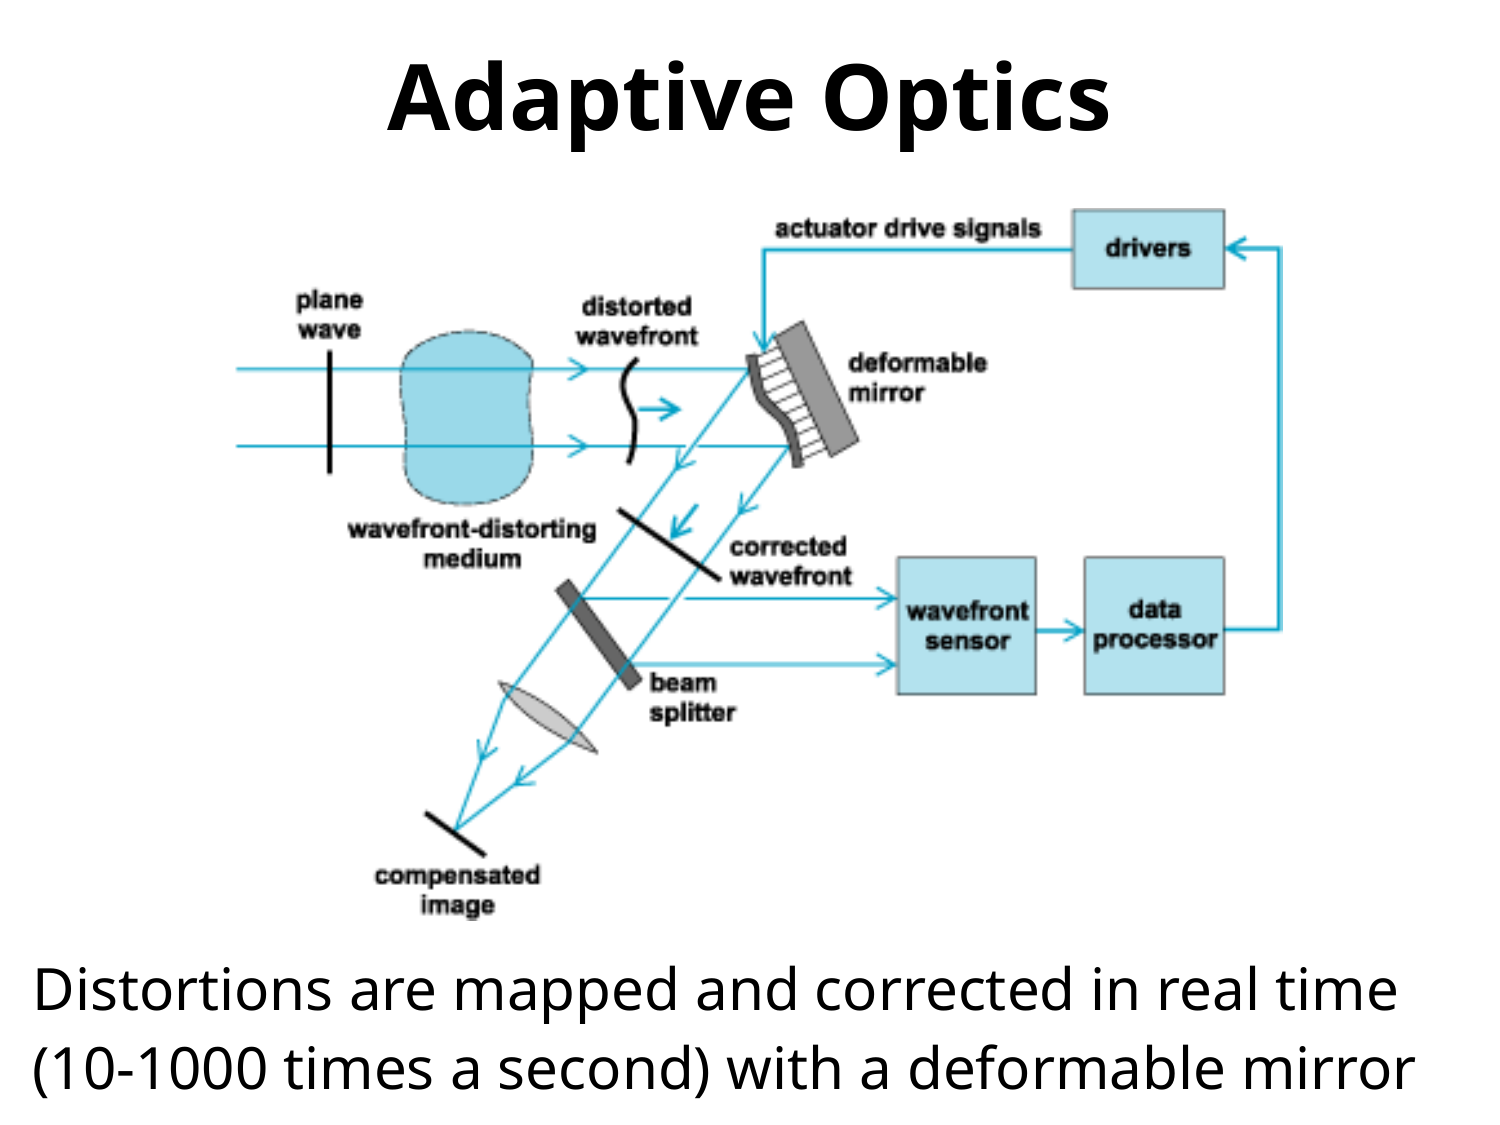

# Adaptive Optics
Distortions are mapped and corrected in real time
(10-1000 times a second) with a deformable mirror